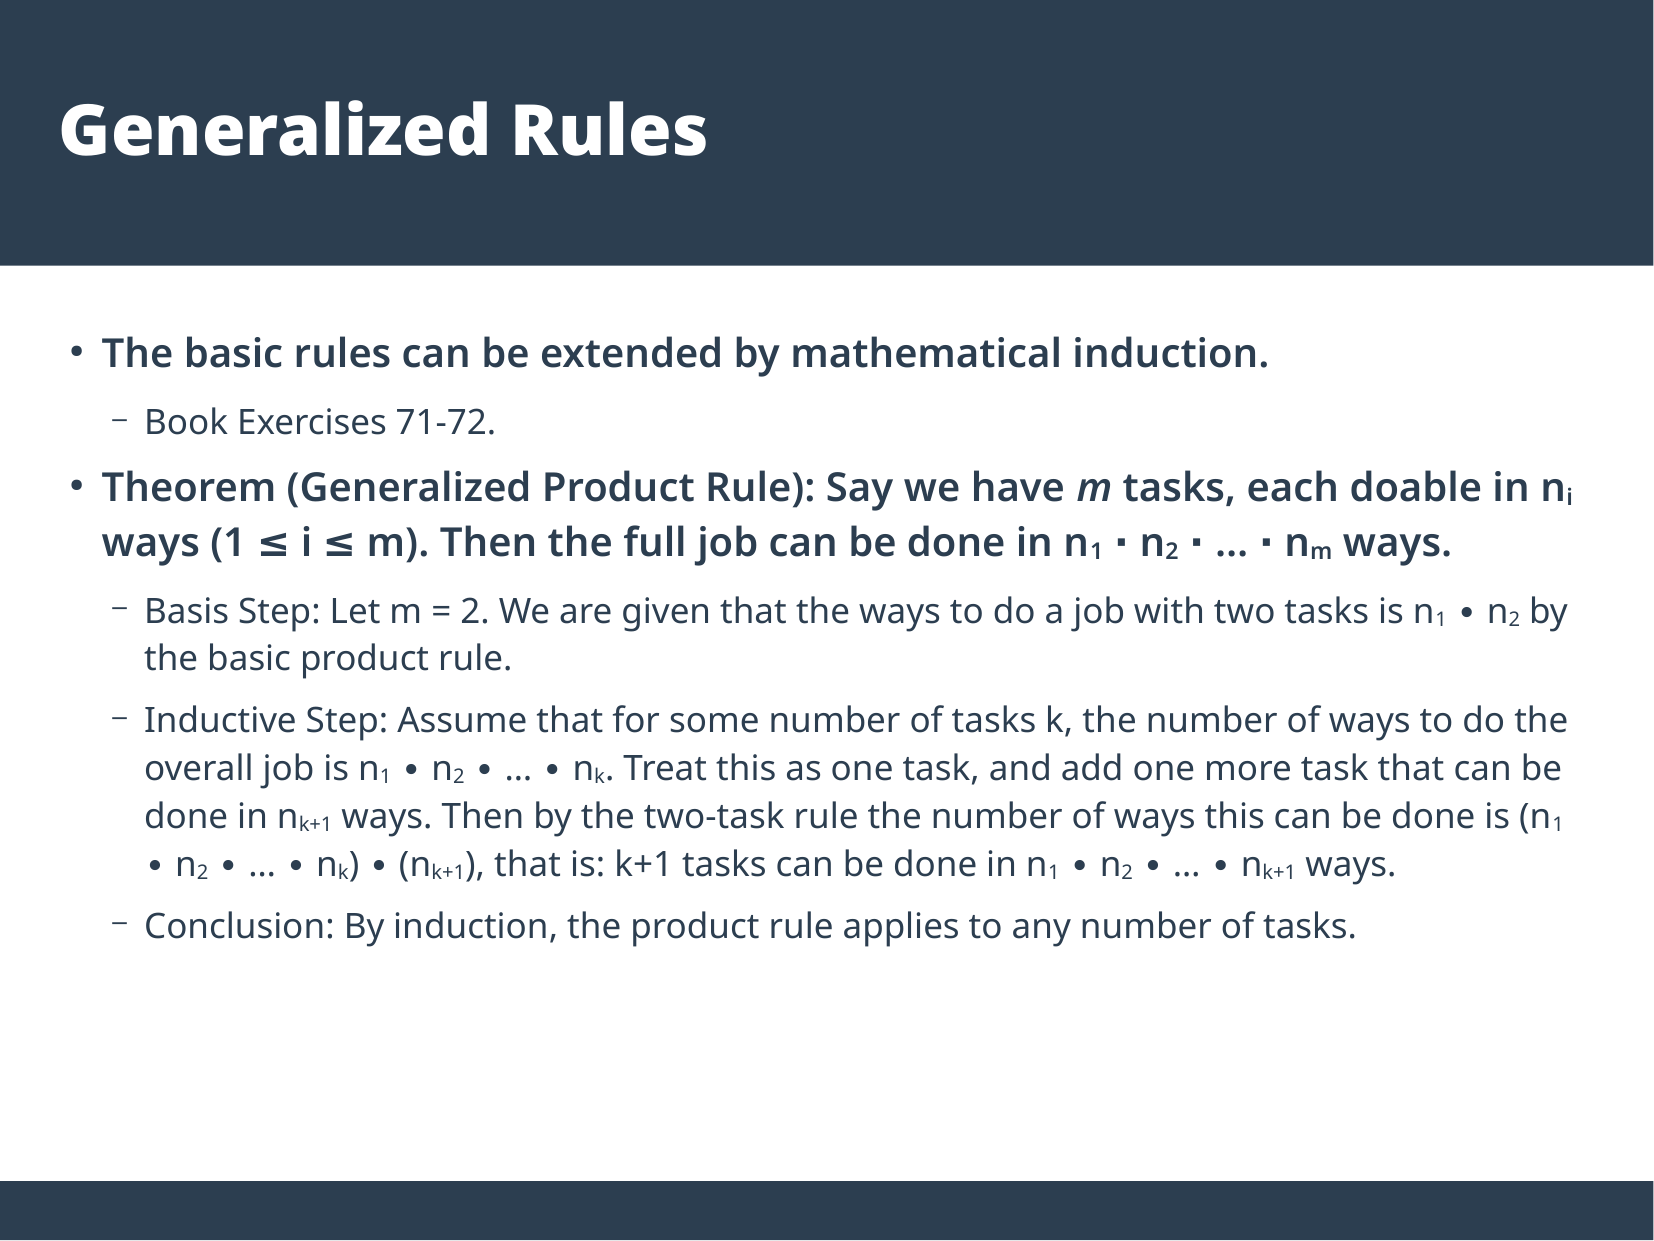

# Generalized Rules
The basic rules can be extended by mathematical induction.
Book Exercises 71-72.
Theorem (Generalized Product Rule): Say we have m tasks, each doable in ni ways (1 ≤ i ≤ m). Then the full job can be done in n1 ∙ n2 ∙ … ∙ nm ways.
Basis Step: Let m = 2. We are given that the ways to do a job with two tasks is n1 ∙ n2 by the basic product rule.
Inductive Step: Assume that for some number of tasks k, the number of ways to do the overall job is n1 ∙ n2 ∙ … ∙ nk. Treat this as one task, and add one more task that can be done in nk+1 ways. Then by the two-task rule the number of ways this can be done is (n1 ∙ n2 ∙ … ∙ nk) ∙ (nk+1), that is: k+1 tasks can be done in n1 ∙ n2 ∙ … ∙ nk+1 ways.
Conclusion: By induction, the product rule applies to any number of tasks.